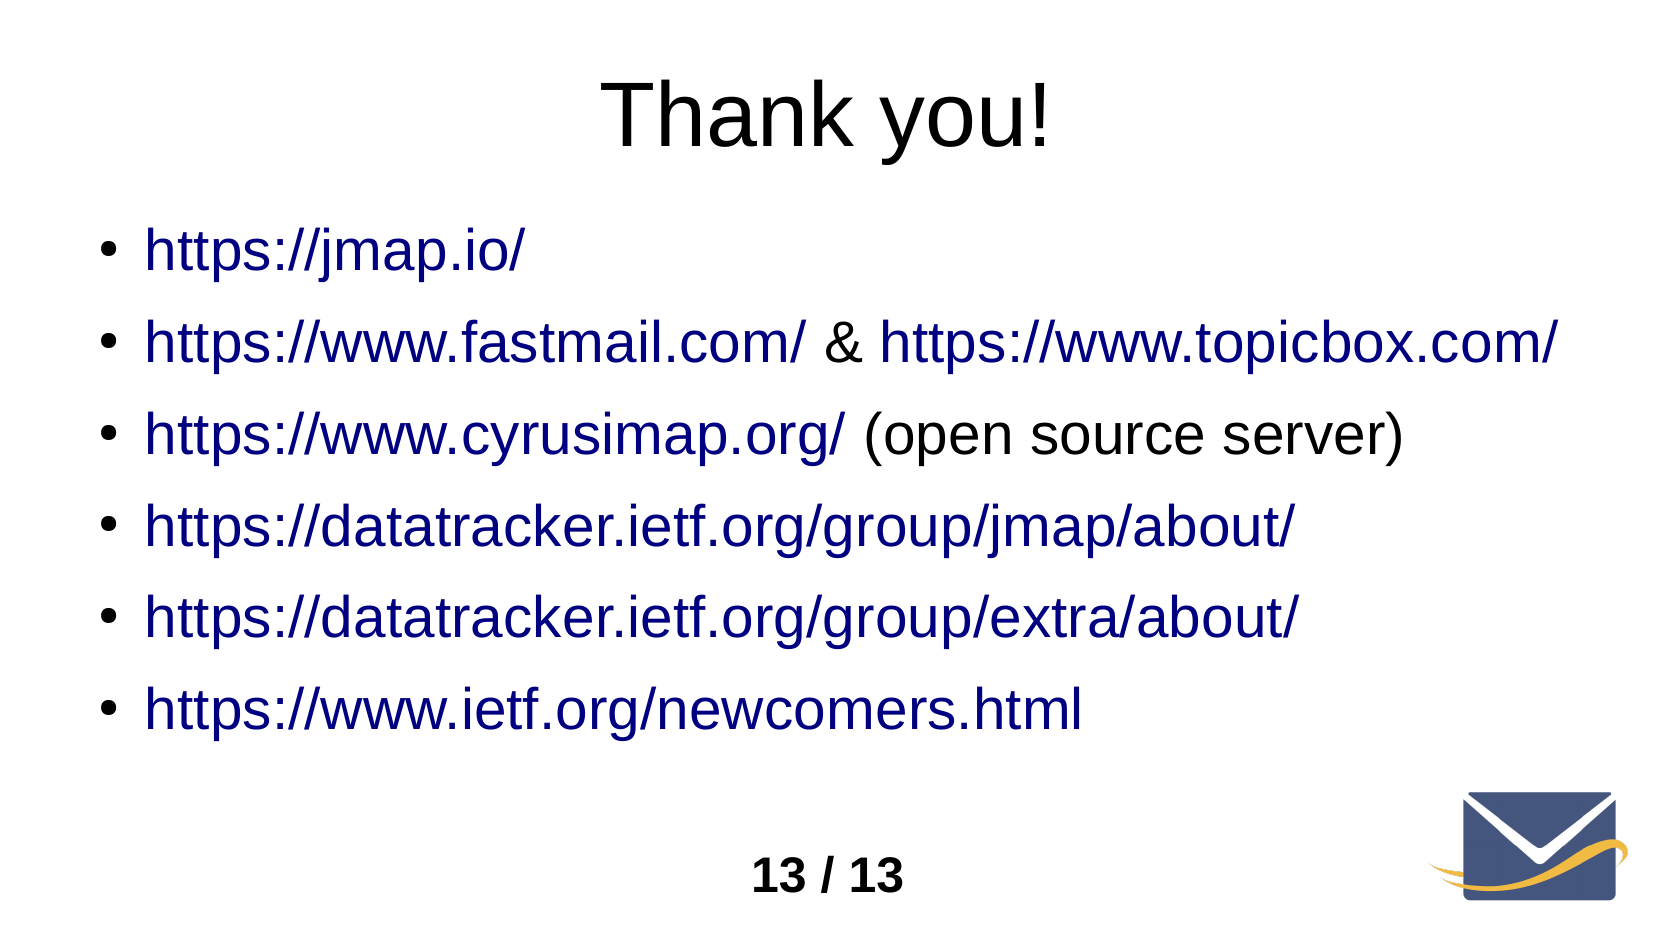

# Thank you!
https://jmap.io/
https://www.fastmail.com/ & https://www.topicbox.com/
https://www.cyrusimap.org/ (open source server)
https://datatracker.ietf.org/group/jmap/about/
https://datatracker.ietf.org/group/extra/about/
https://www.ietf.org/newcomers.html